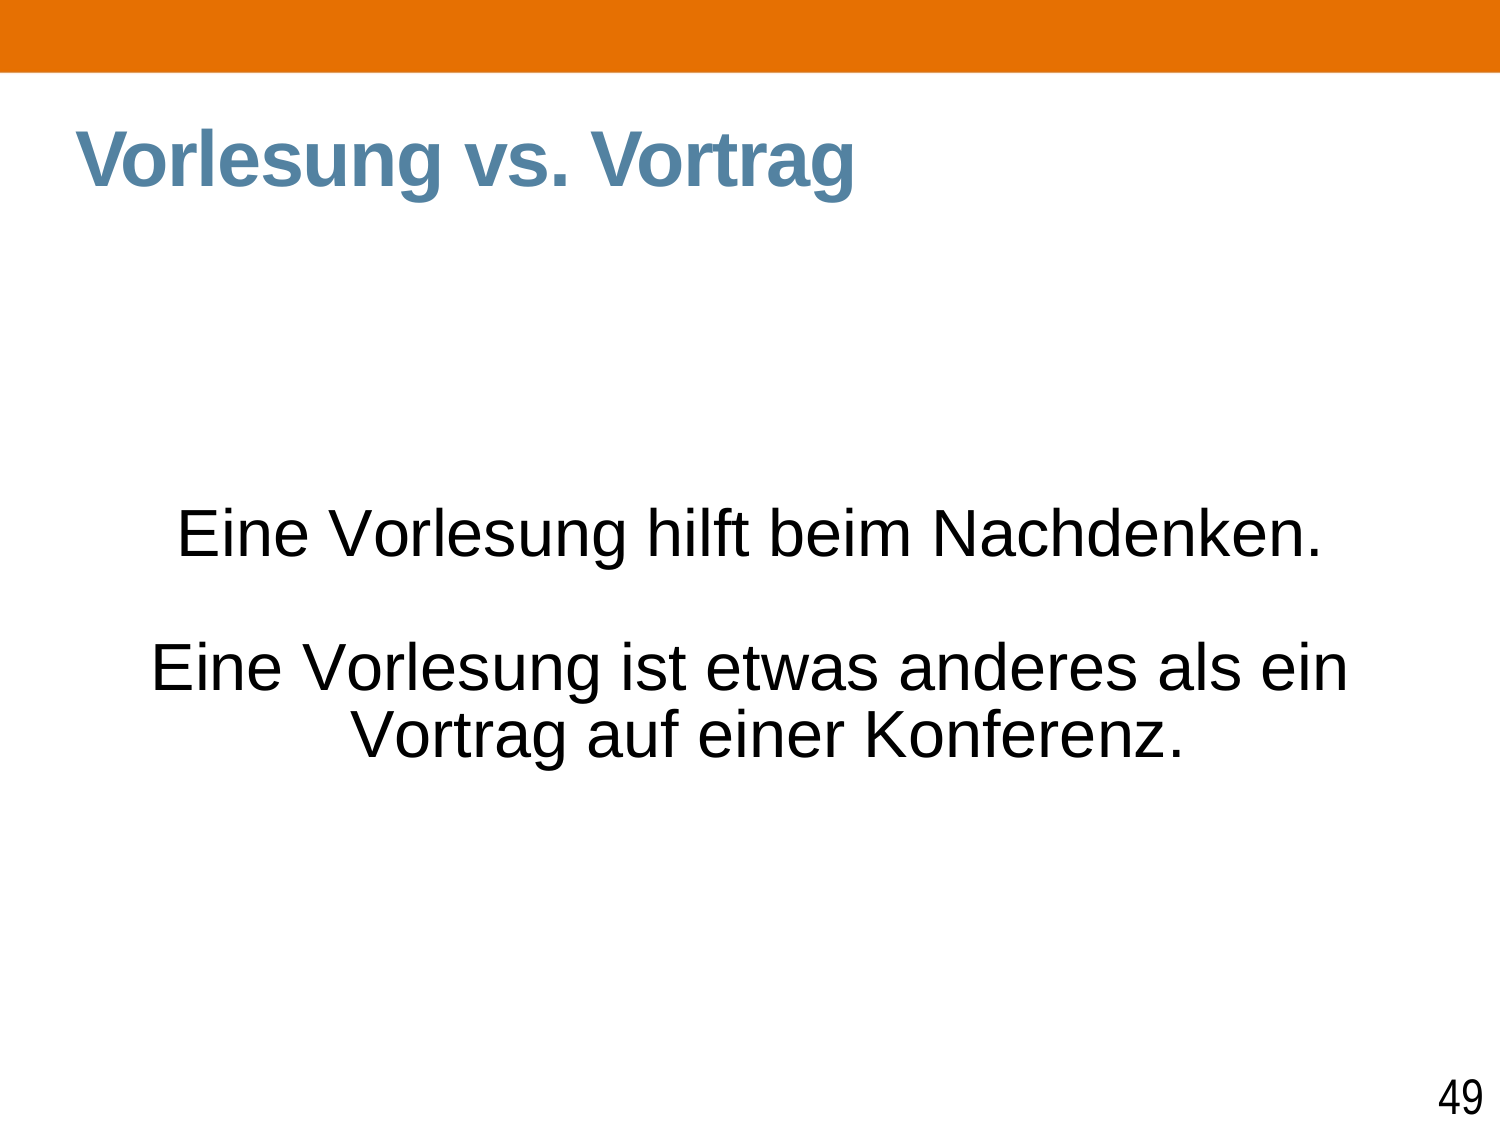

# Vorlesung vs. Vortrag
Eine Vorlesung hilft beim Nachdenken.
Eine Vorlesung ist etwas anderes als ein Vortrag auf einer Konferenz.